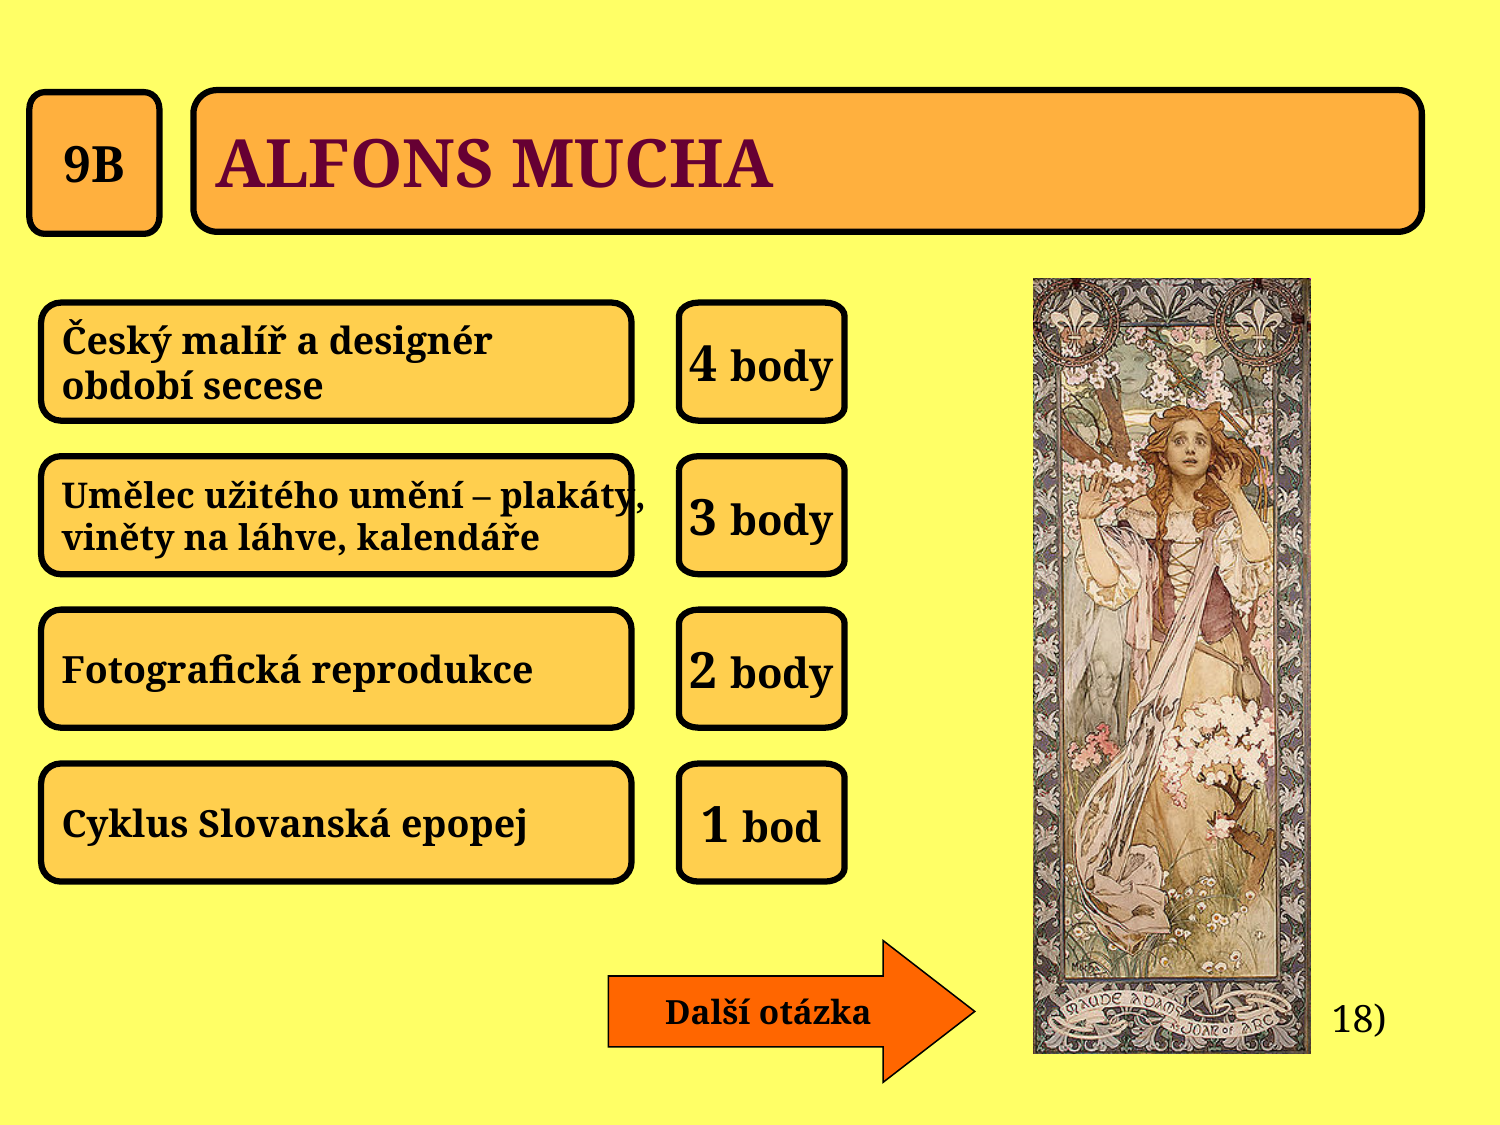

ALFONS MUCHA
9B
Český malíř a designér
období secese
4 body
Umělec užitého umění – plakáty,
viněty na láhve, kalendáře
3 body
Fotografická reprodukce
2 body
Cyklus Slovanská epopej
1 bod
Další otázka
18)